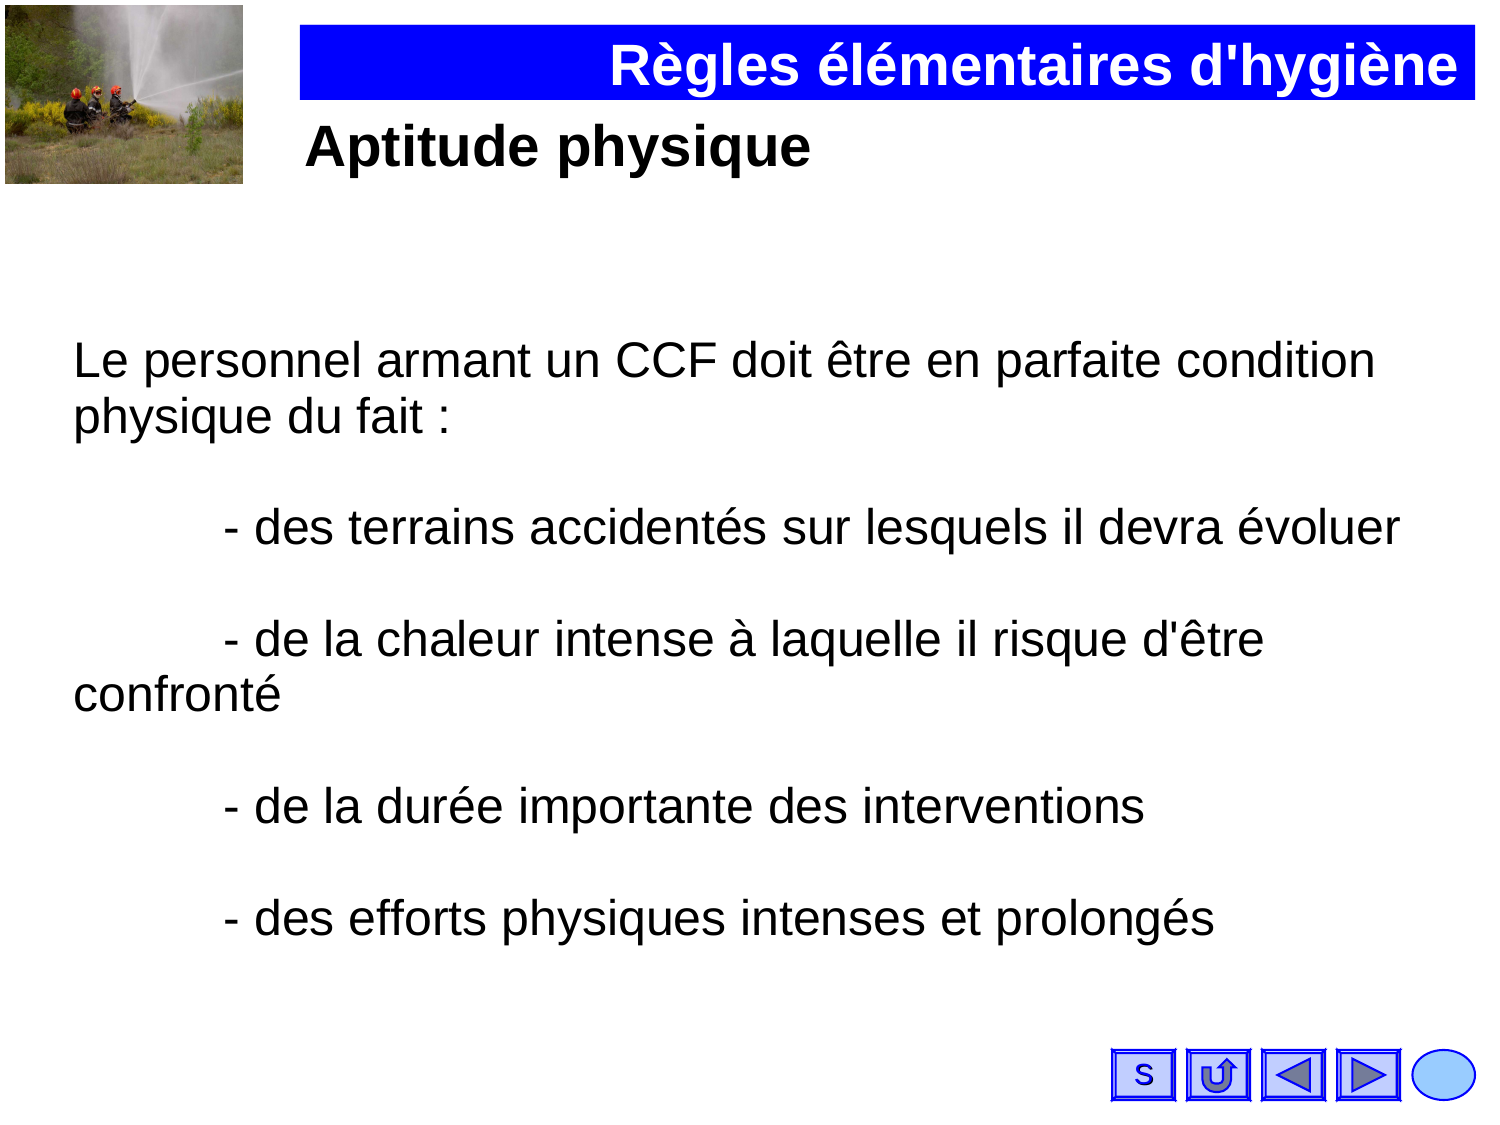

Règles élémentaires d'hygiène
Aptitude physique
Le personnel armant un CCF doit être en parfaite condition physique du fait :
	- des terrains accidentés sur lesquels il devra évoluer
	- de la chaleur intense à laquelle il risque d'être confronté
	- de la durée importante des interventions
	- des efforts physiques intenses et prolongés